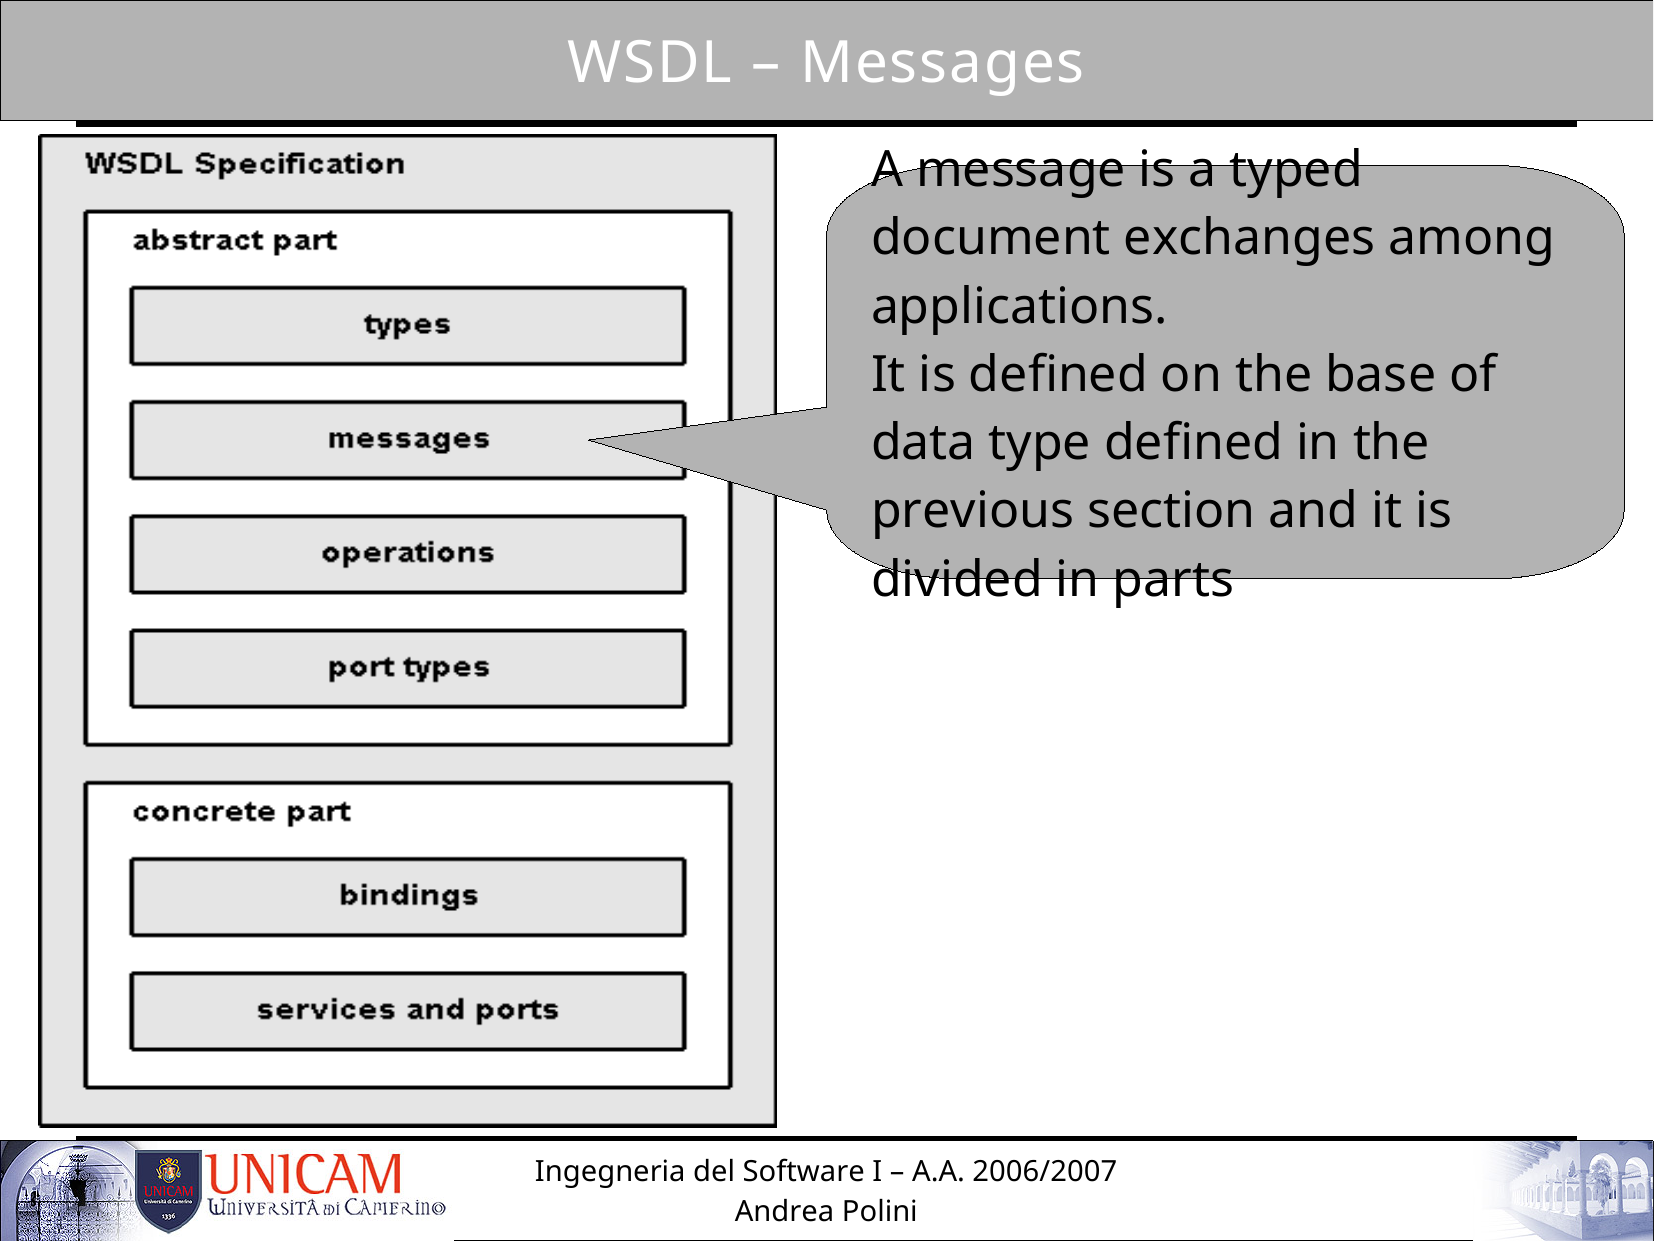

# WSDL – Messages
A message is a typed document exchanges among applications.
It is defined on the base of data type defined in the previous section and it is divided in parts